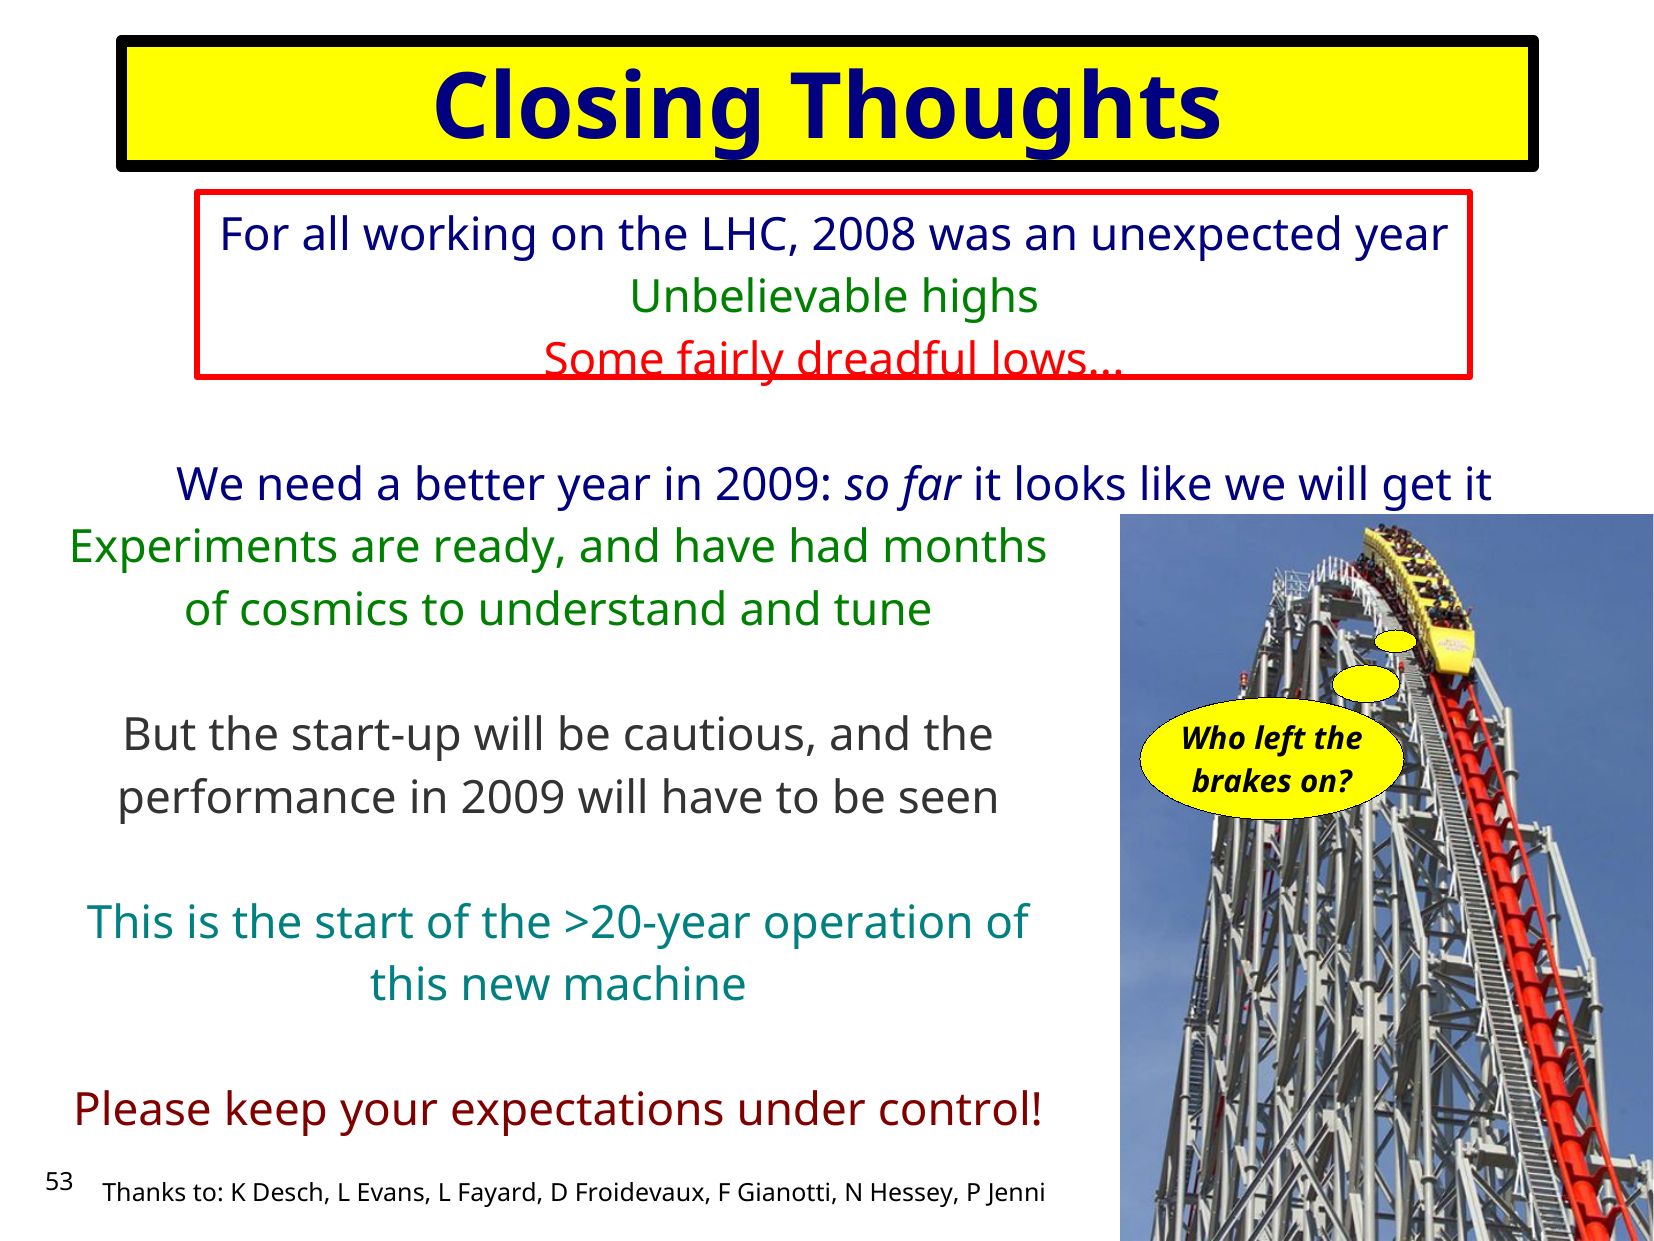

# Closing Thoughts
For all working on the LHC, 2008 was an unexpected year
Unbelievable highs
Some fairly dreadful lows...
We need a better year in 2009: so far it looks like we will get it
Experiments are ready, and have had months of cosmics to understand and tune
But the start-up will be cautious, and the performance in 2009 will have to be seen
This is the start of the >20-year operation of this new machine
Please keep your expectations under control!
Who left the
brakes on?
53
Thanks to: K Desch, L Evans, L Fayard, D Froidevaux, F Gianotti, N Hessey, P Jenni